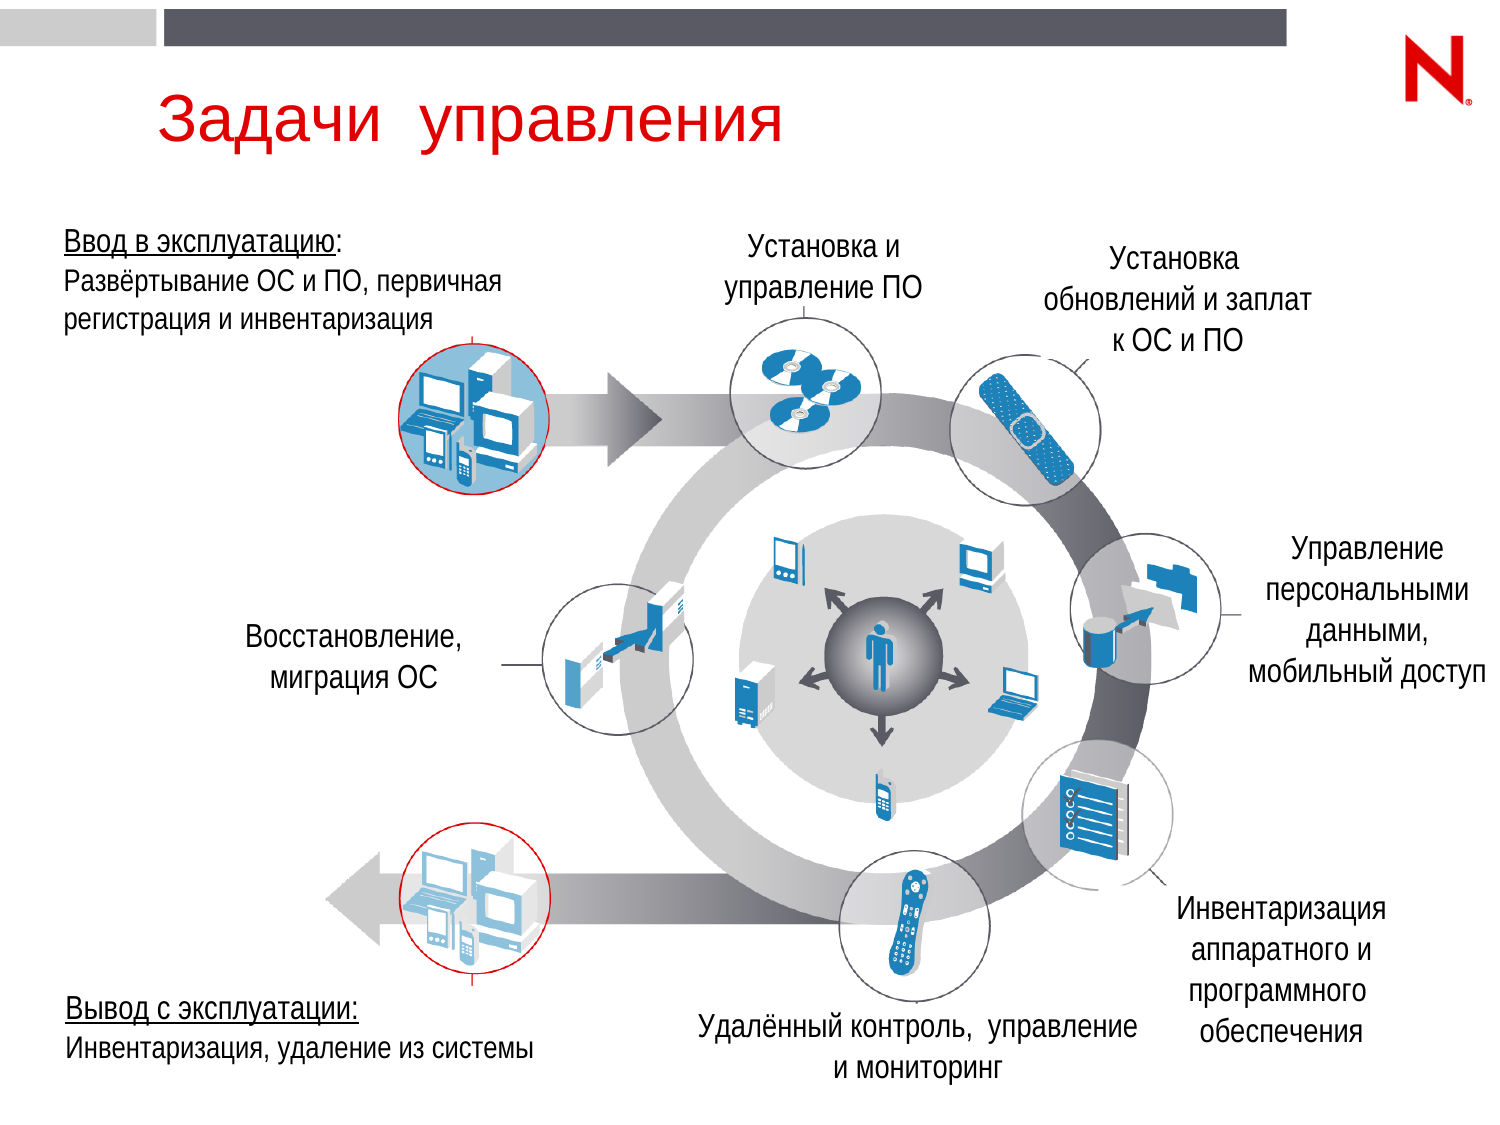

# Задачи управления
Ввод в эксплуатацию:
Развёртывание ОС и ПО, первичная регистрация и инвентаризация
Установка и управление ПО
Установка обновлений и заплат к ОС и ПО
Управление
персональными
данными,
мобильный доступ
Восстановление, миграция ОС
Инвентаризация аппаратного и программного
обеспечения
Вывод с эксплуатации:
Инвентаризация, удаление из системы
Удалённый контроль, управление и мониторинг